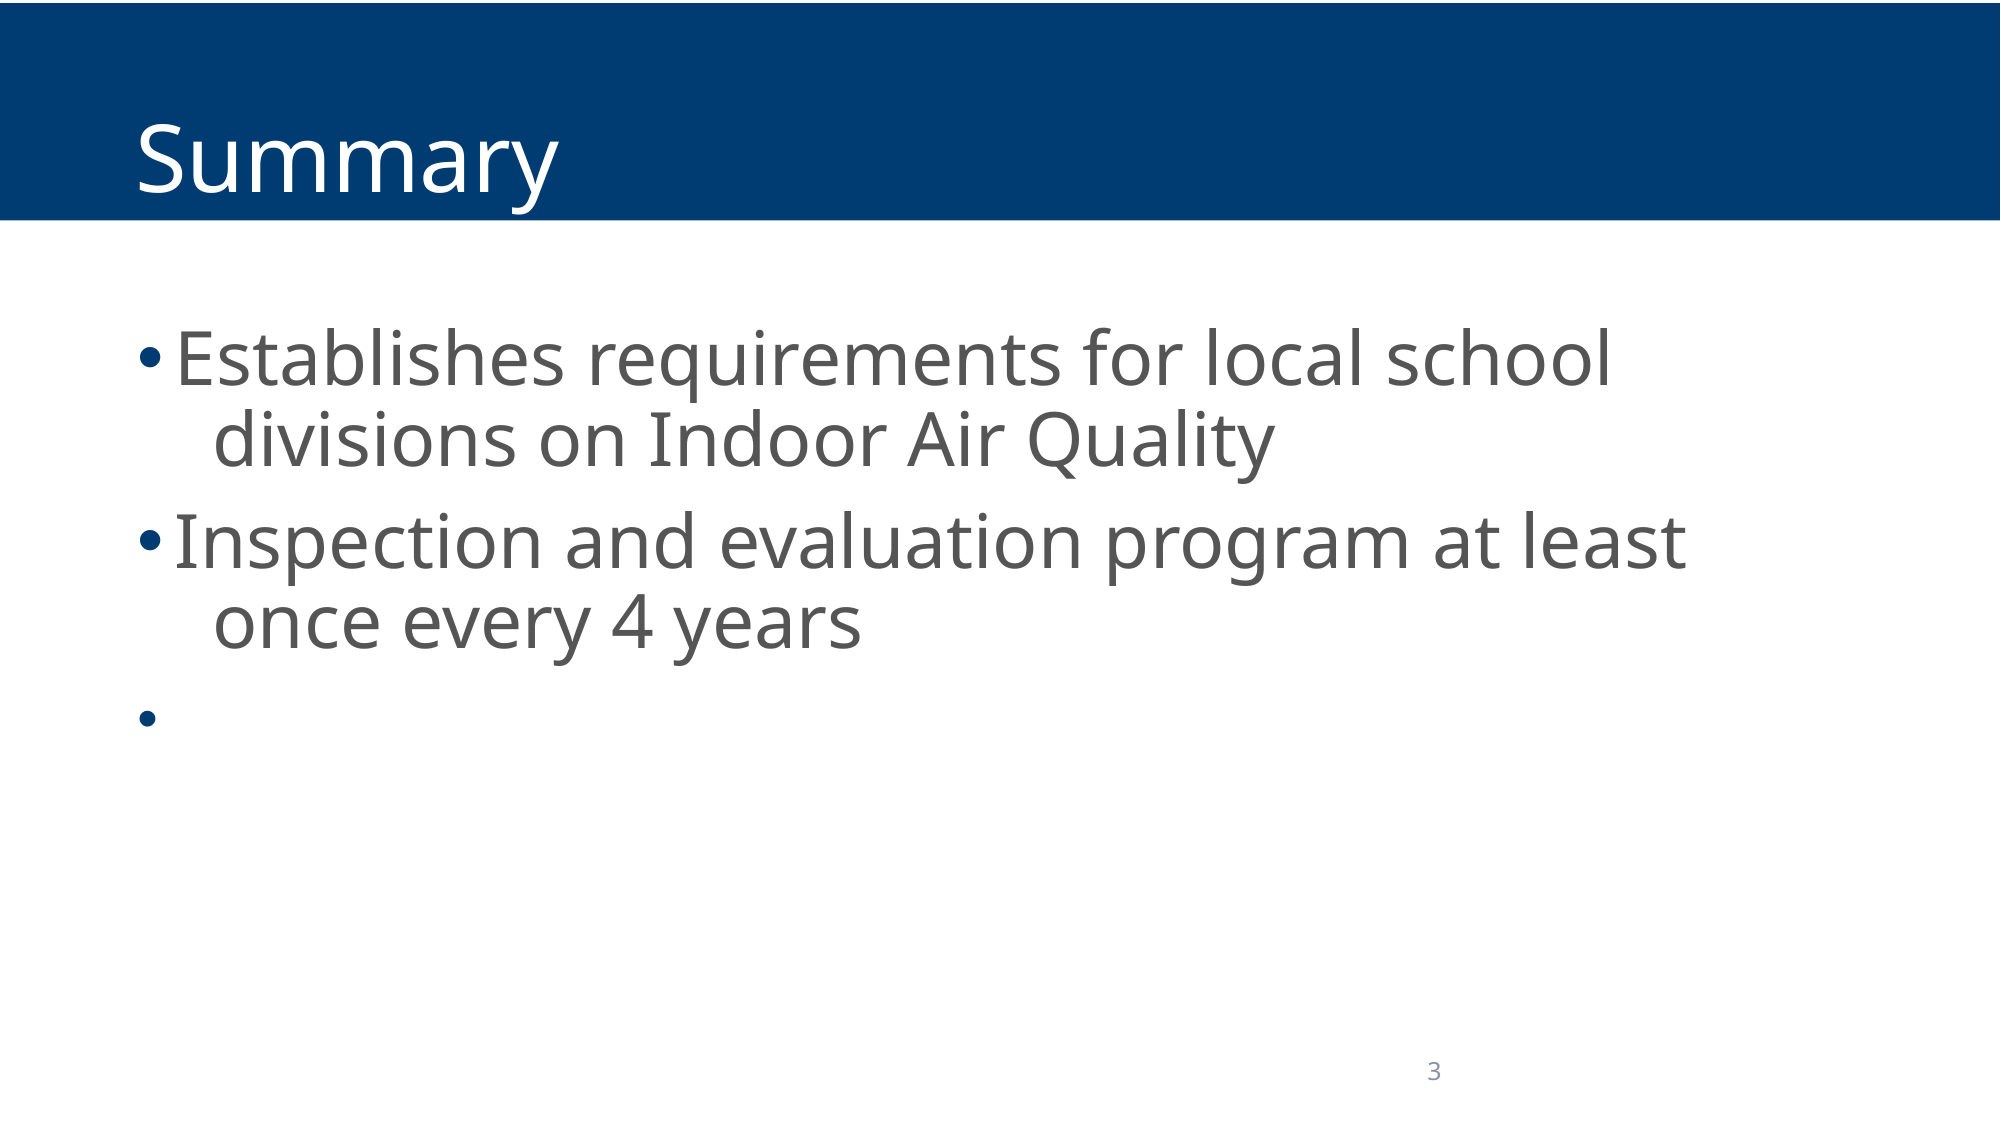

# Summary
Establishes requirements for local school divisions on Indoor Air Quality
Inspection and evaluation program at least once every 4 years